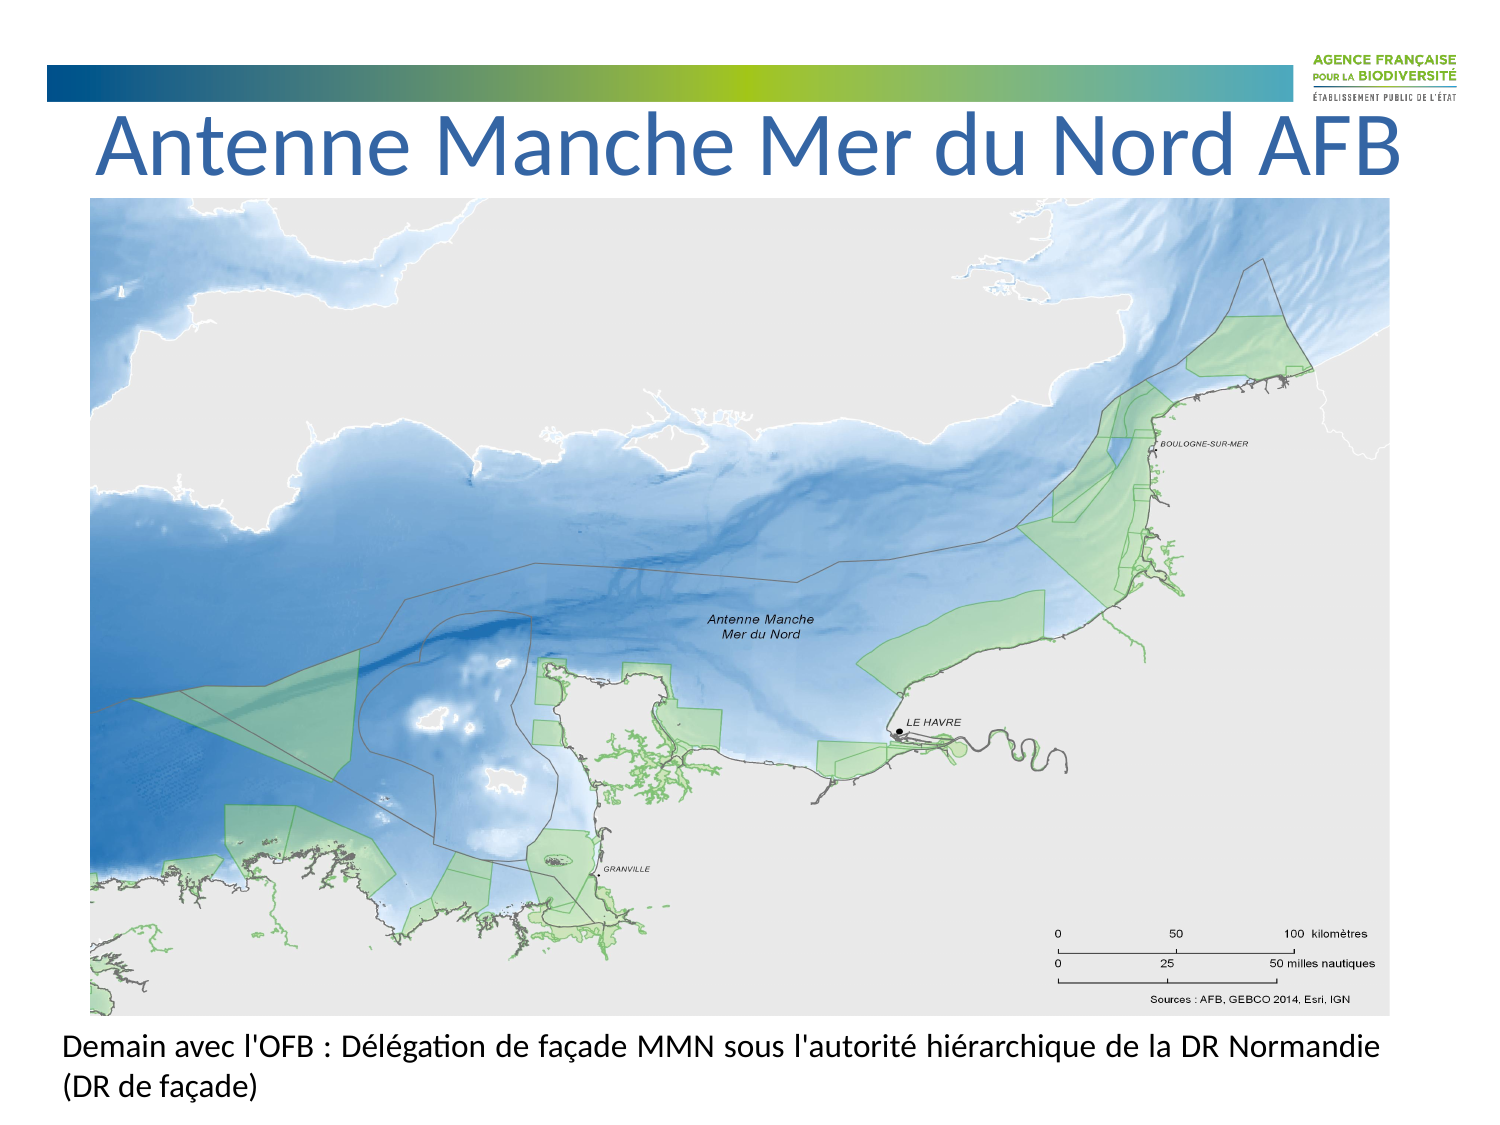

# Antenne Manche Mer du Nord AFB
Demain avec l'OFB : Délégation de façade MMN sous l'autorité hiérarchique de la DR Normandie (DR de façade)